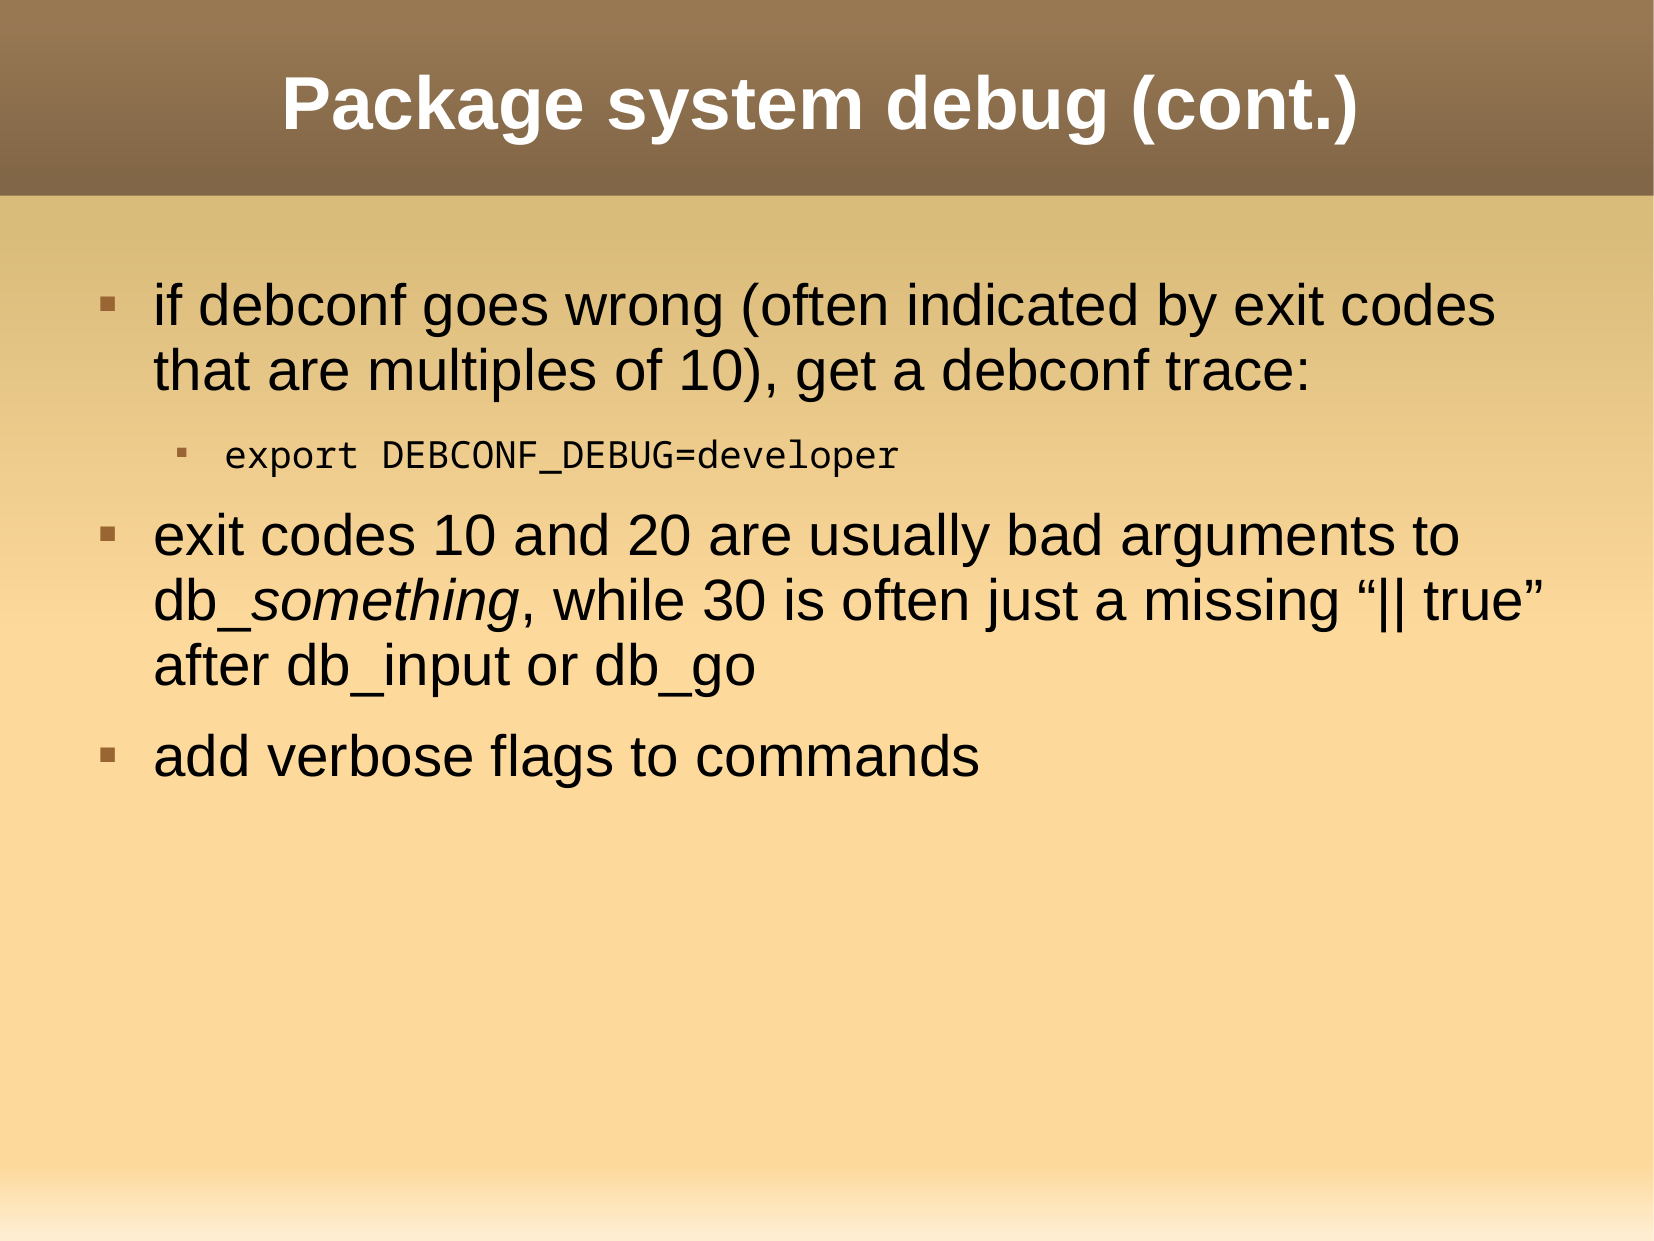

# Package system debug (cont.)
if debconf goes wrong (often indicated by exit codes that are multiples of 10), get a debconf trace:
export DEBCONF_DEBUG=developer
exit codes 10 and 20 are usually bad arguments to db_something, while 30 is often just a missing “|| true” after db_input or db_go
add verbose flags to commands